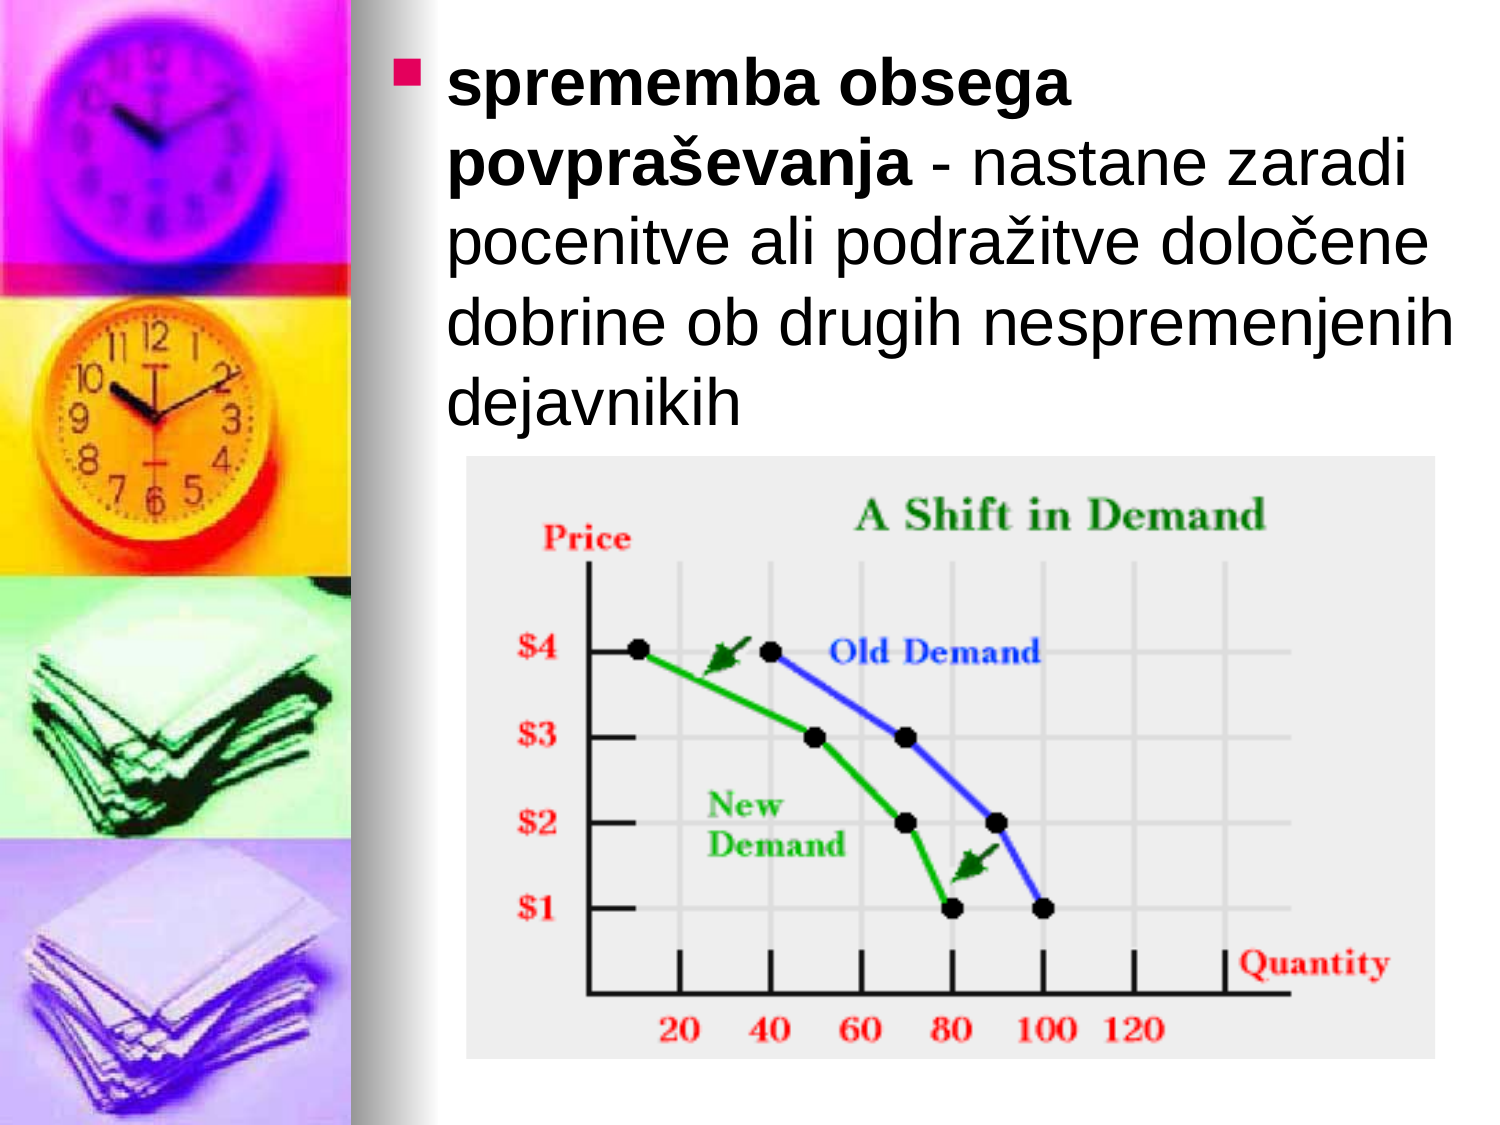

# sprememba obsega povpraševanja - nastane zaradi pocenitve ali podražitve določene dobrine ob drugih nespremenjenih dejavnikih